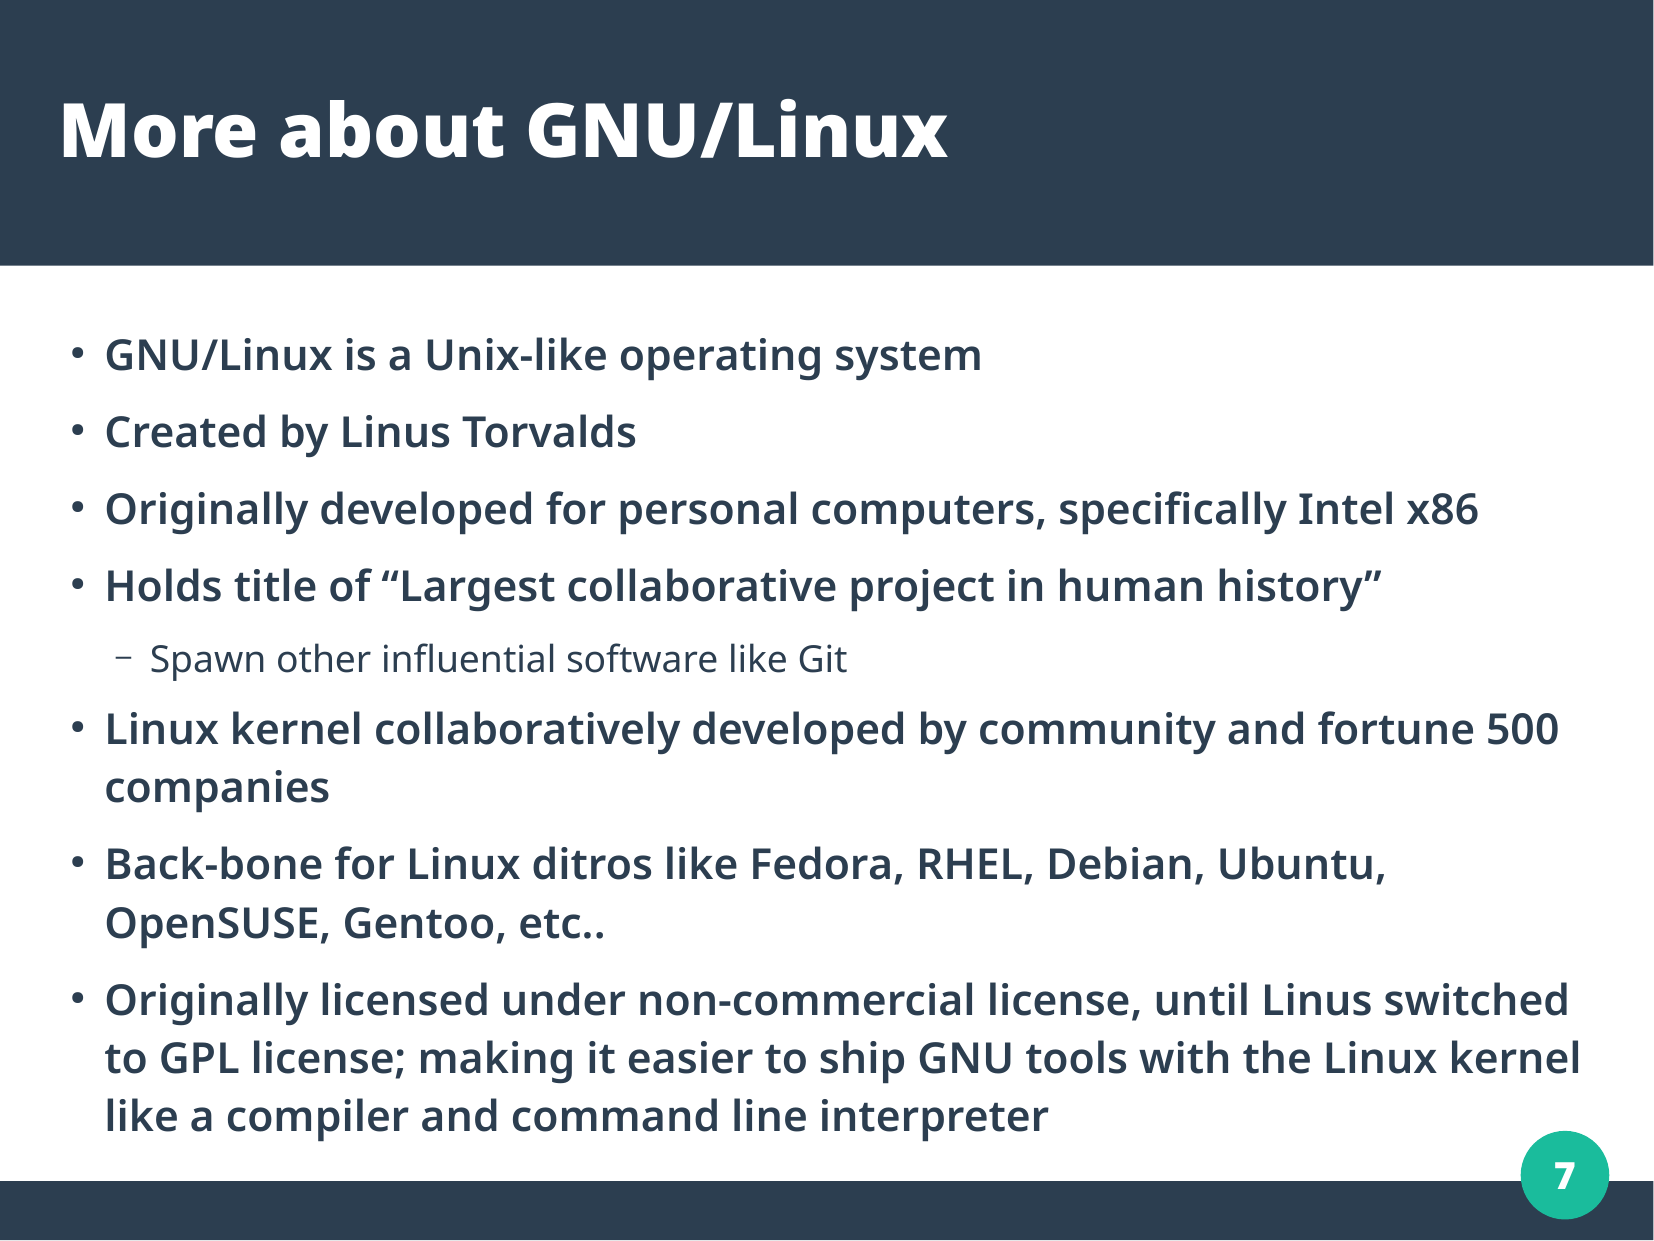

# More about GNU/Linux
GNU/Linux is a Unix-like operating system
Created by Linus Torvalds
Originally developed for personal computers, specifically Intel x86
Holds title of “Largest collaborative project in human history”
Spawn other influential software like Git
Linux kernel collaboratively developed by community and fortune 500 companies
Back-bone for Linux ditros like Fedora, RHEL, Debian, Ubuntu, OpenSUSE, Gentoo, etc..
Originally licensed under non-commercial license, until Linus switched to GPL license; making it easier to ship GNU tools with the Linux kernel like a compiler and command line interpreter
7